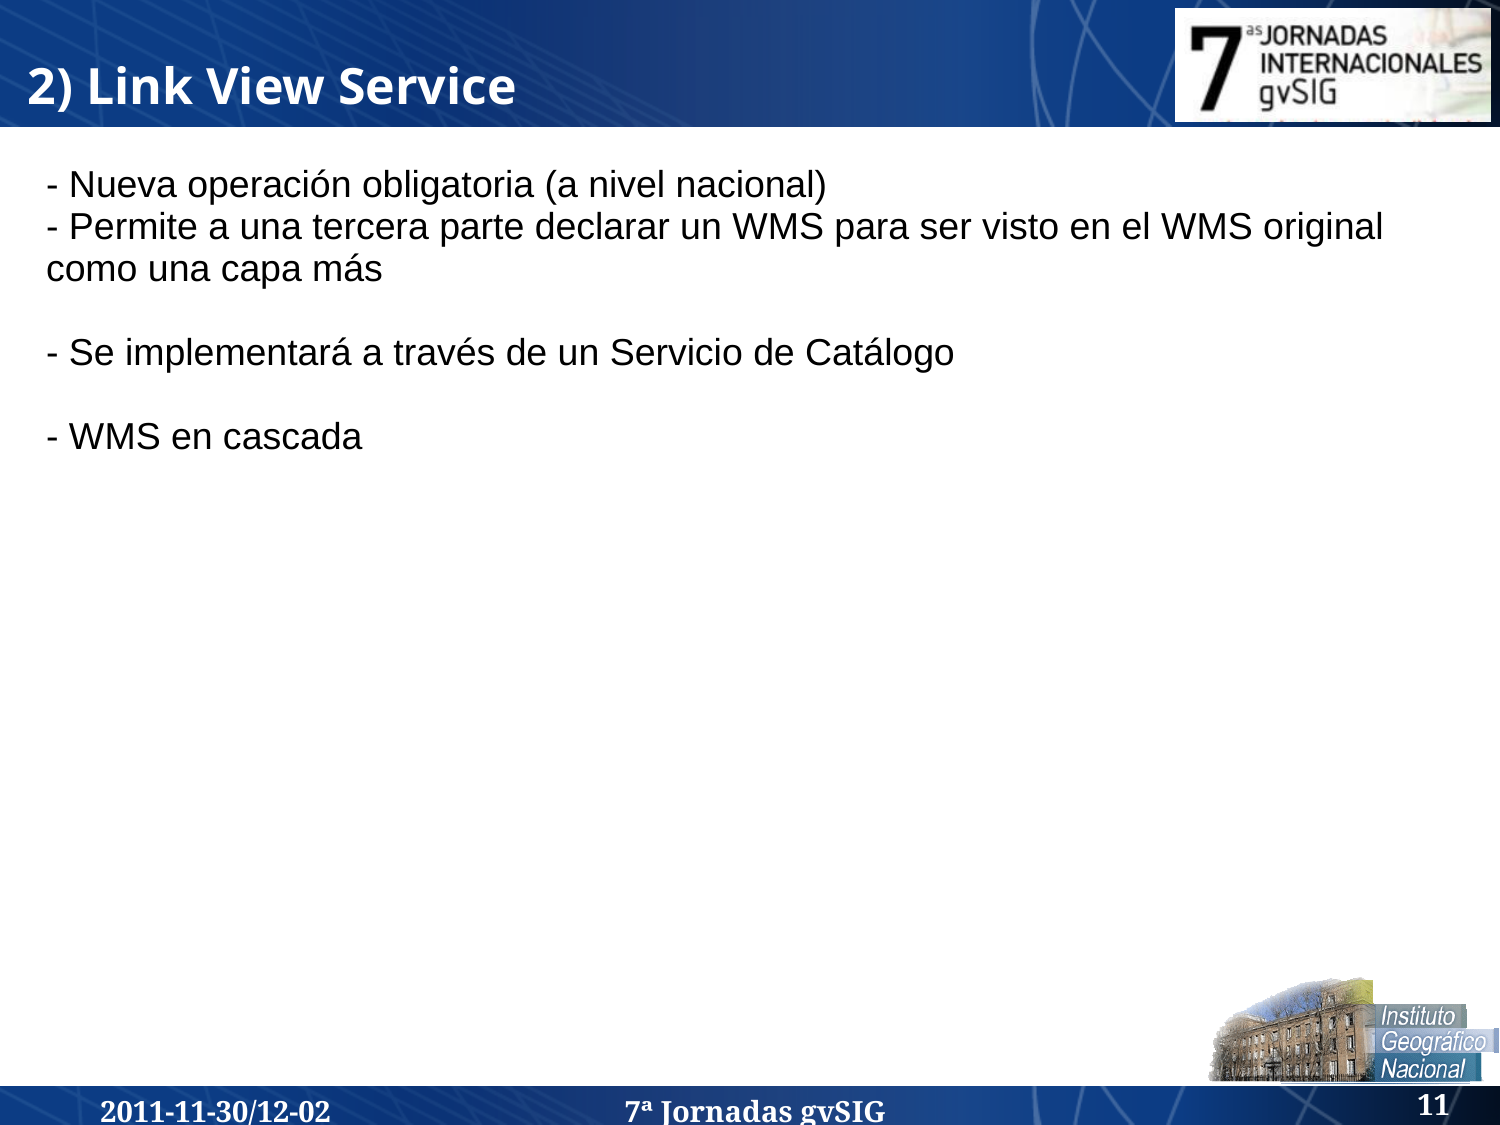

2) Link View Service
- Nueva operación obligatoria (a nivel nacional)
- Permite a una tercera parte declarar un WMS para ser visto en el WMS original como una capa más
- Se implementará a través de un Servicio de Catálogo
- WMS en cascada